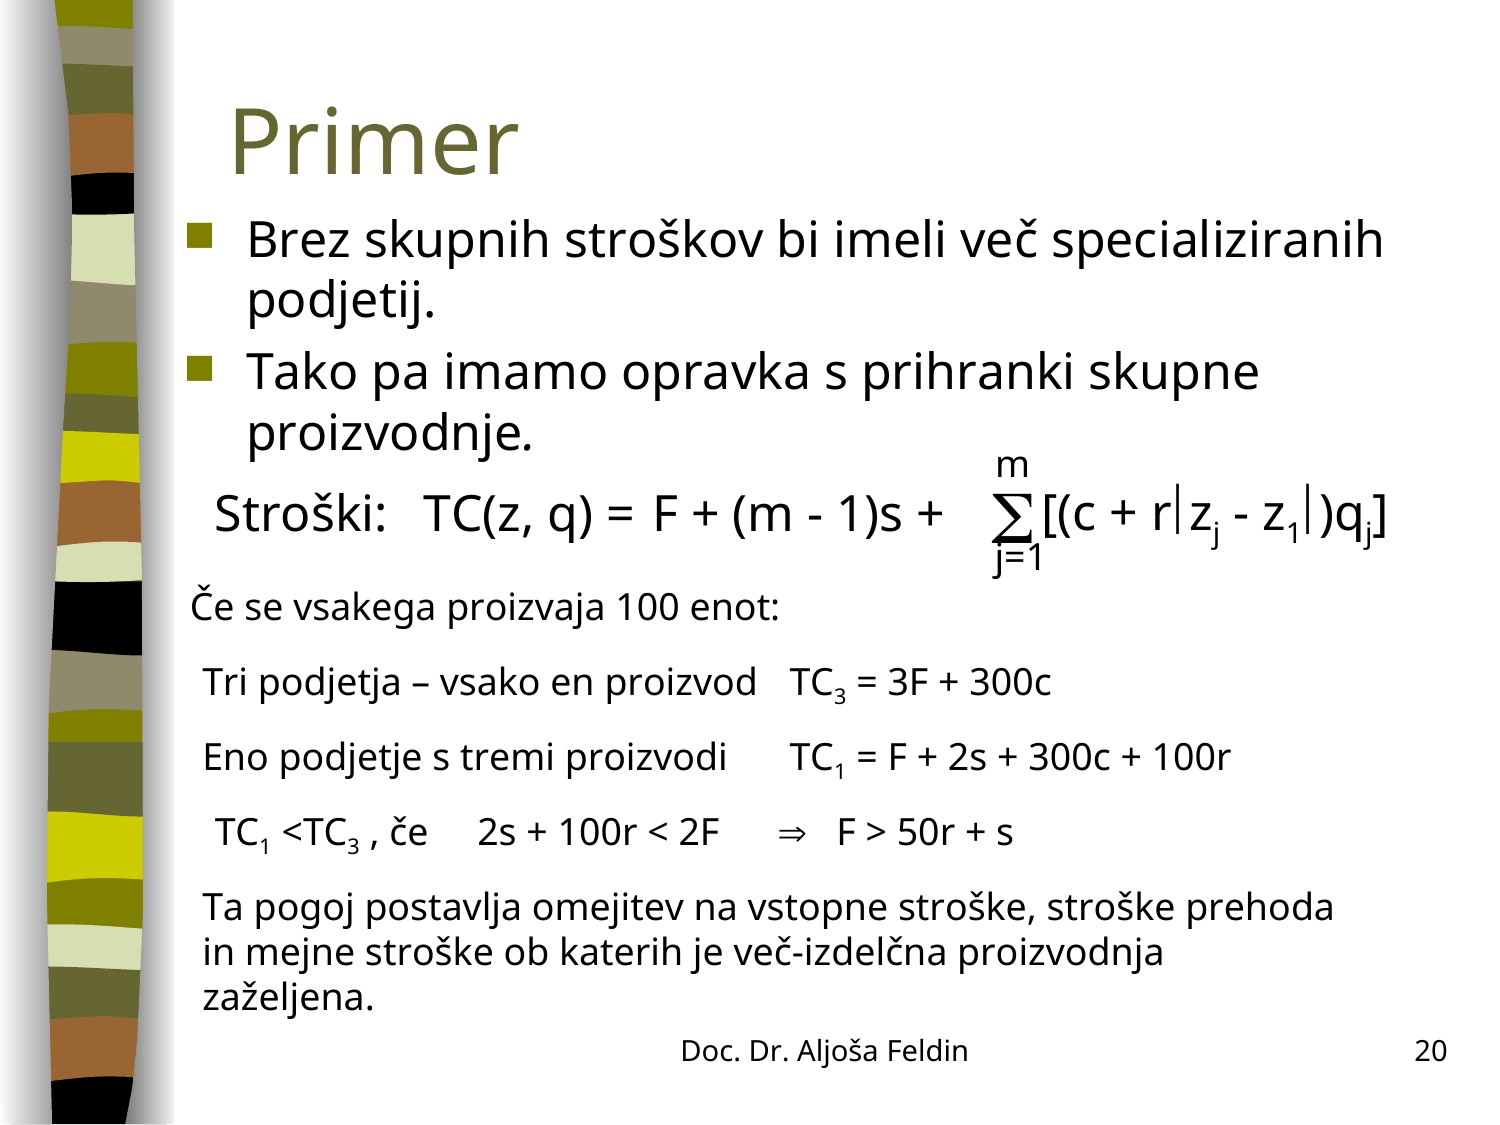

# Primer
Brez skupnih stroškov bi imeli več specializiranih podjetij.
Tako pa imamo opravka s prihranki skupne proizvodnje.
m

[(c + rzj - z1)qj]
Stroški:
TC(z, q) =
F + (m - 1)s +
j=1
Če se vsakega proizvaja 100 enot:
Tri podjetja – vsako en proizvod
TC3 = 3F + 300c
Eno podjetje s tremi proizvodi
TC1 = F + 2s + 300c + 100r
TC1 <TC3 , če
2s + 100r < 2F
 F > 50r + s
Ta pogoj postavlja omejitev na vstopne stroške, stroške prehoda in mejne stroške ob katerih je več-izdelčna proizvodnja zaželjena.
Doc. Dr. Aljoša Feldin